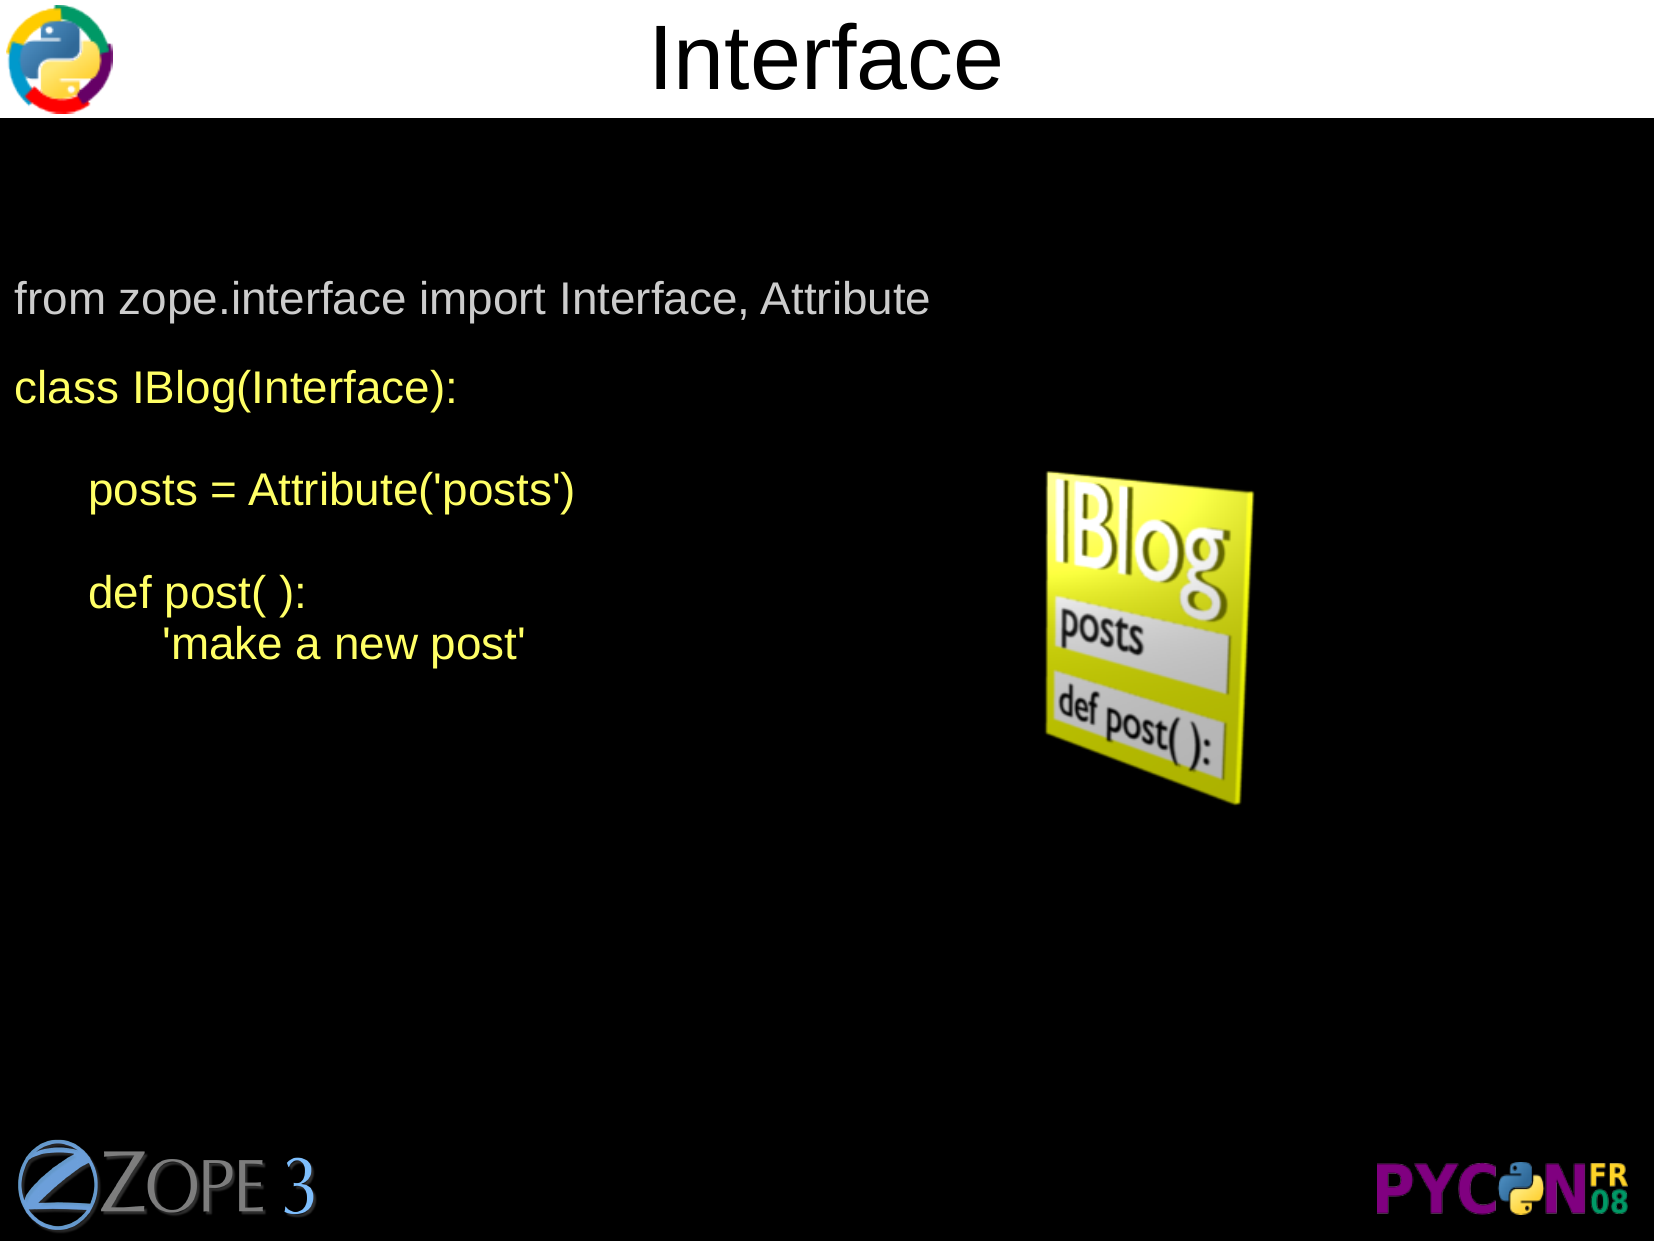

# Interface
from zope.interface import Interface, Attribute
class IBlog(Interface):
	posts = Attribute('posts')
	def post( ):
		'make a new post'